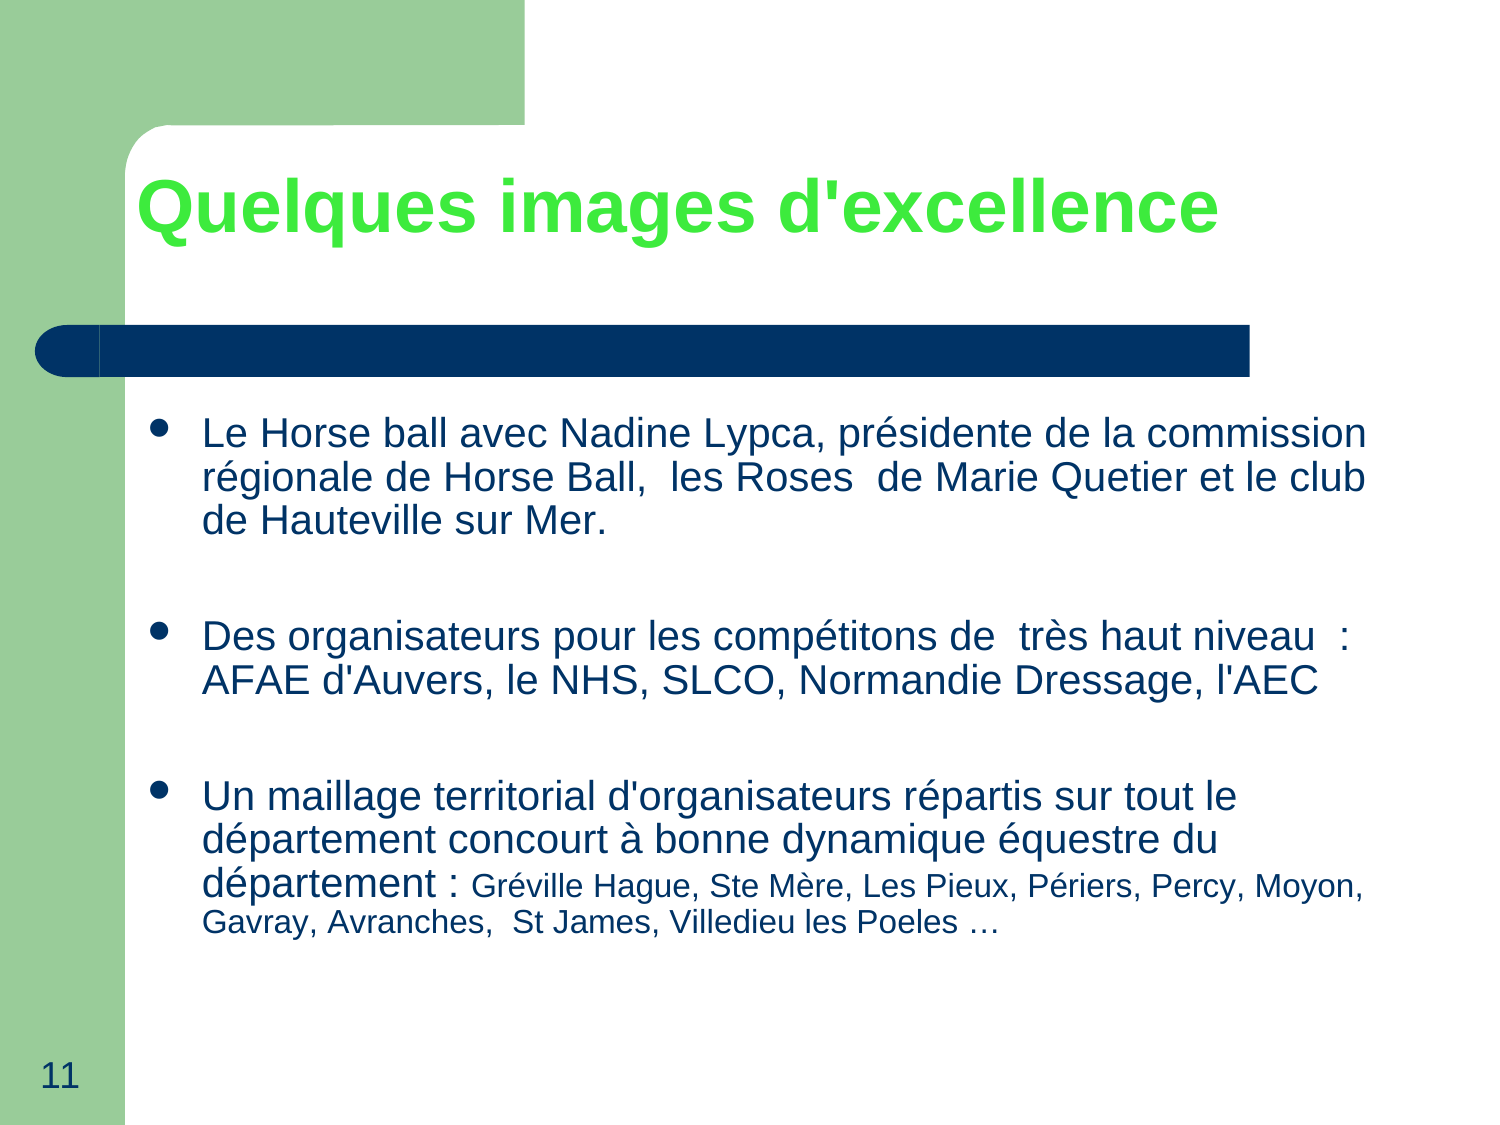

# Quelques images d'excellence
Le Horse ball avec Nadine Lypca, présidente de la commission régionale de Horse Ball, les Roses de Marie Quetier et le club de Hauteville sur Mer.
Des organisateurs pour les compétitons de très haut niveau : AFAE d'Auvers, le NHS, SLCO, Normandie Dressage, l'AEC
Un maillage territorial d'organisateurs répartis sur tout le département concourt à bonne dynamique équestre du département : Gréville Hague, Ste Mère, Les Pieux, Périers, Percy, Moyon, Gavray, Avranches, St James, Villedieu les Poeles …
11